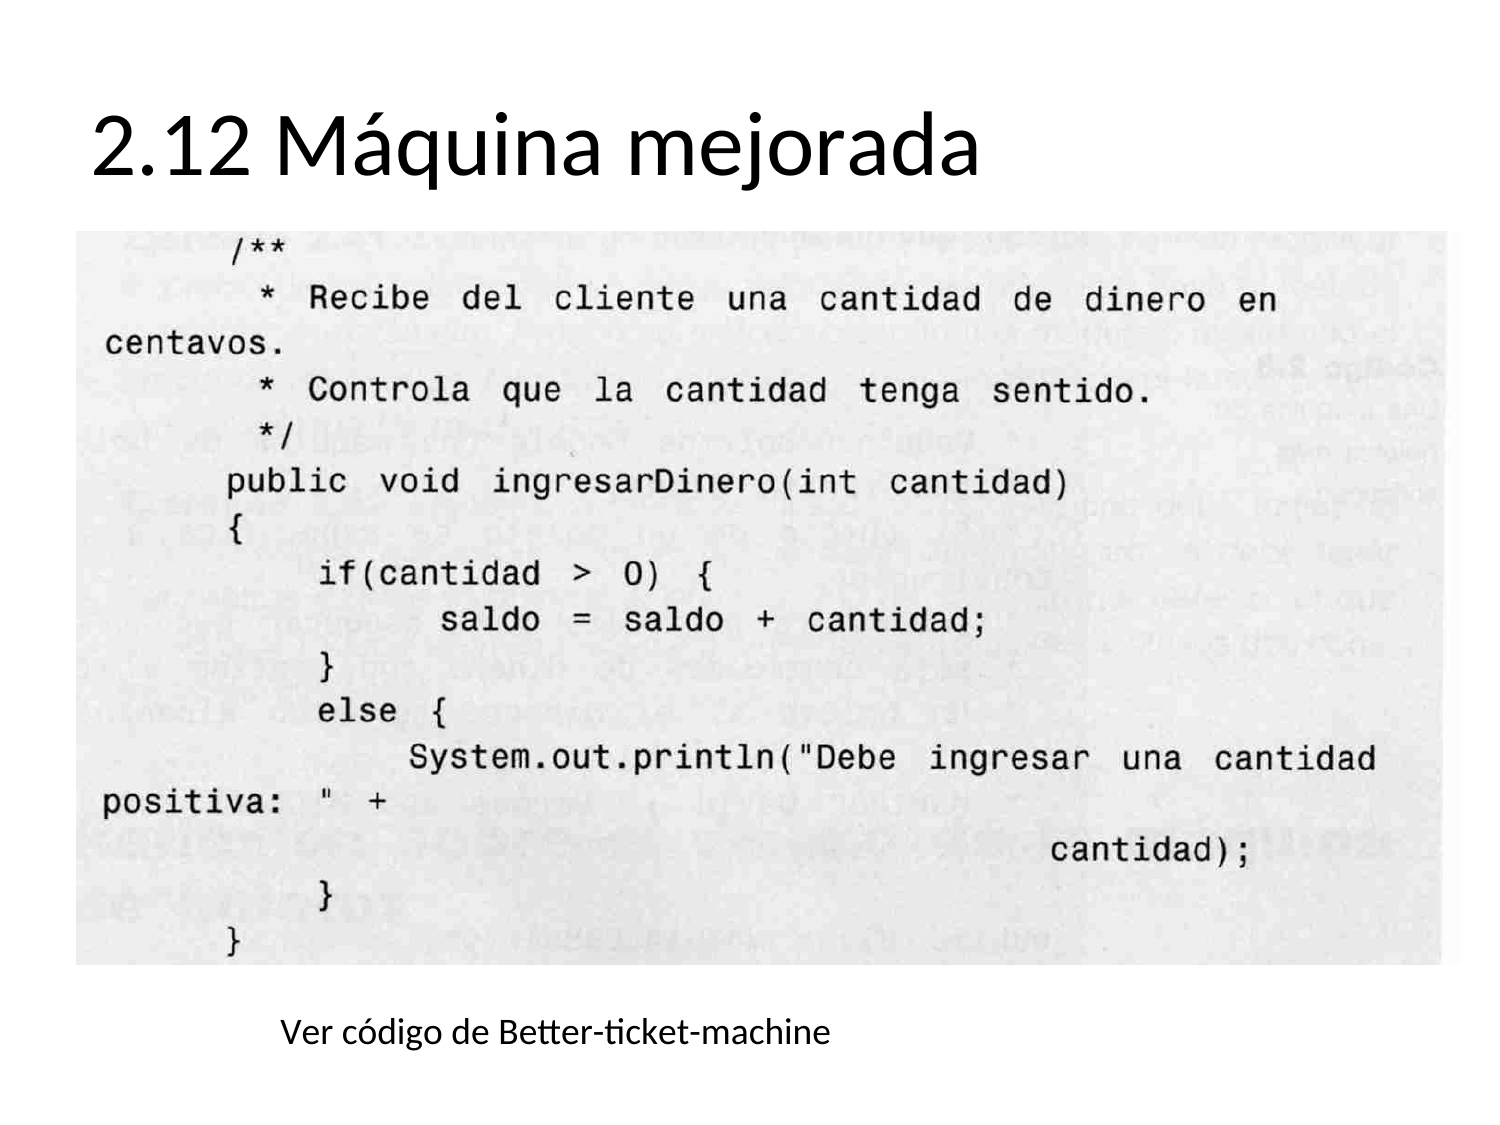

# 2.12 Máquina mejorada
Ver código de Better-ticket-machine